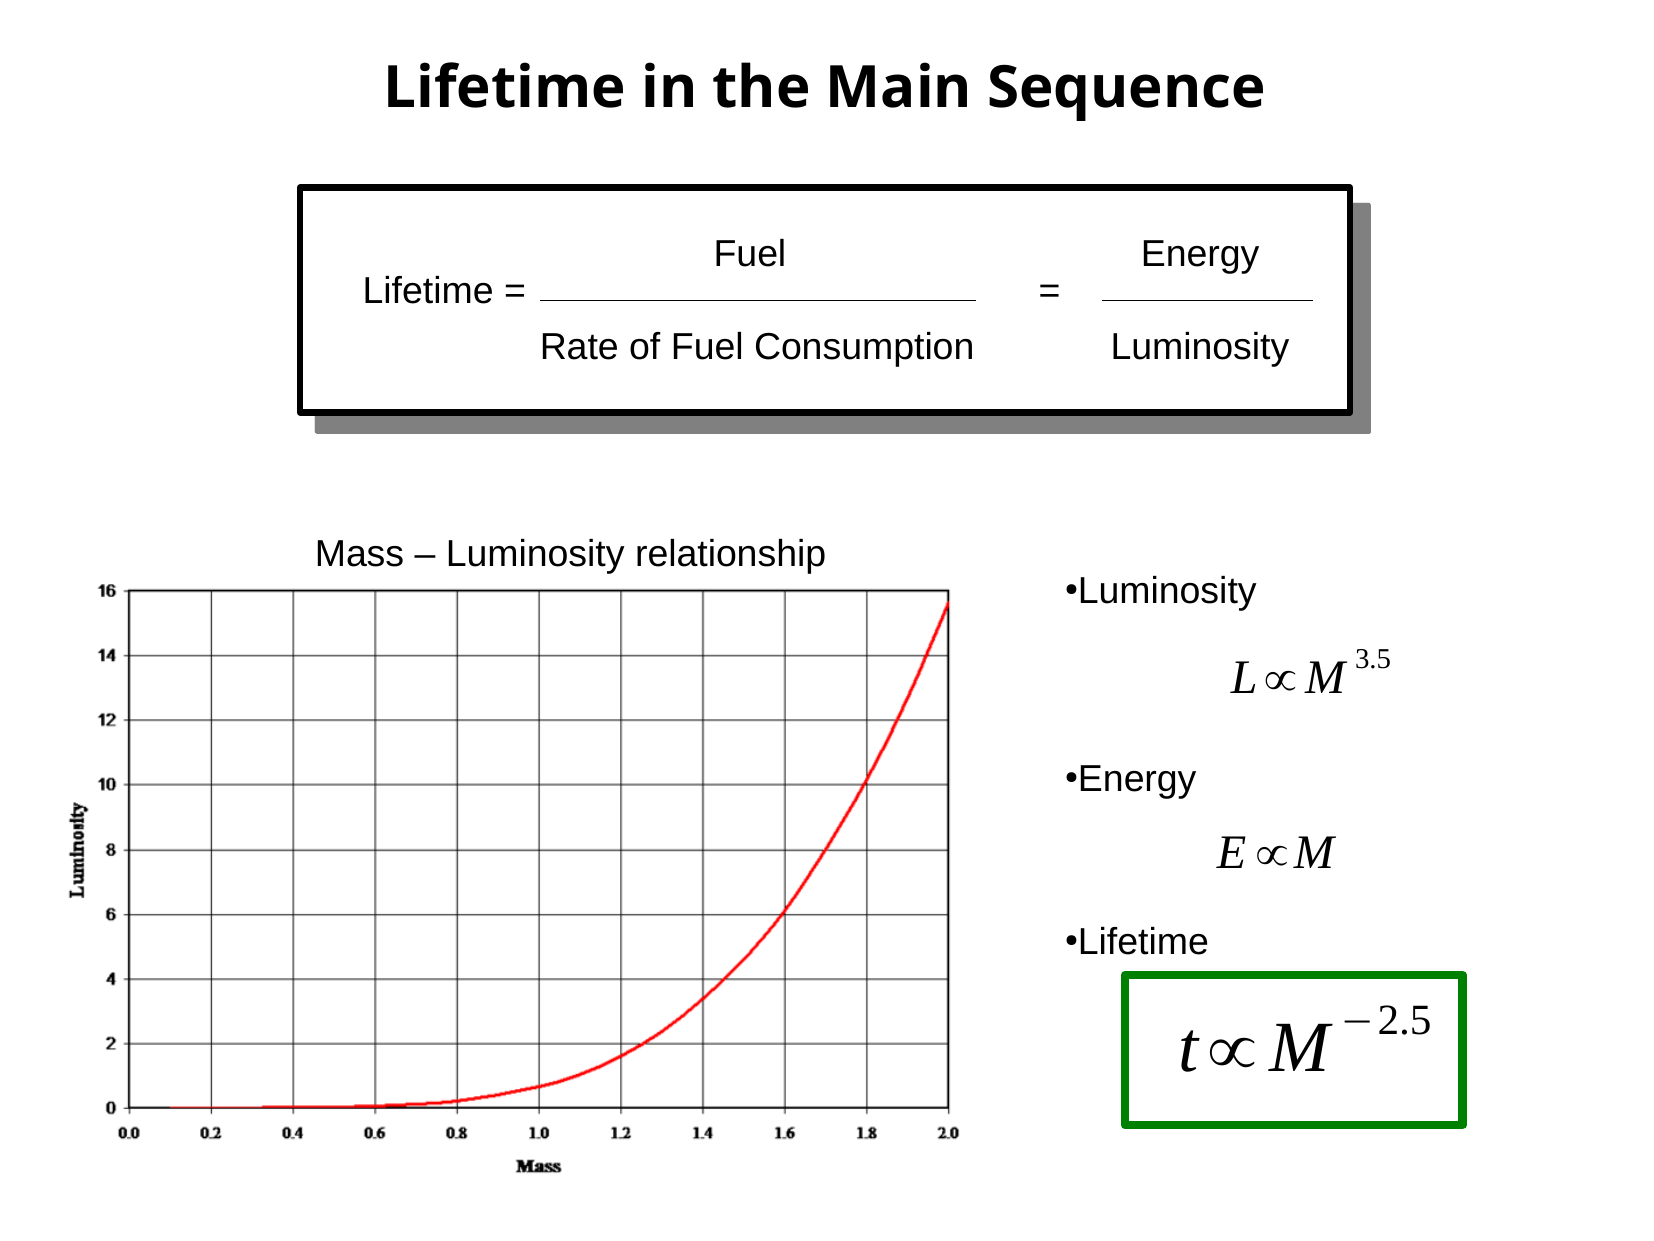

Lifetime in the Main Sequence
Fuel
Energy
 Lifetime = =
Rate of Fuel Consumption
Luminosity
Mass – Luminosity relationship
Luminosity
Energy
Lifetime